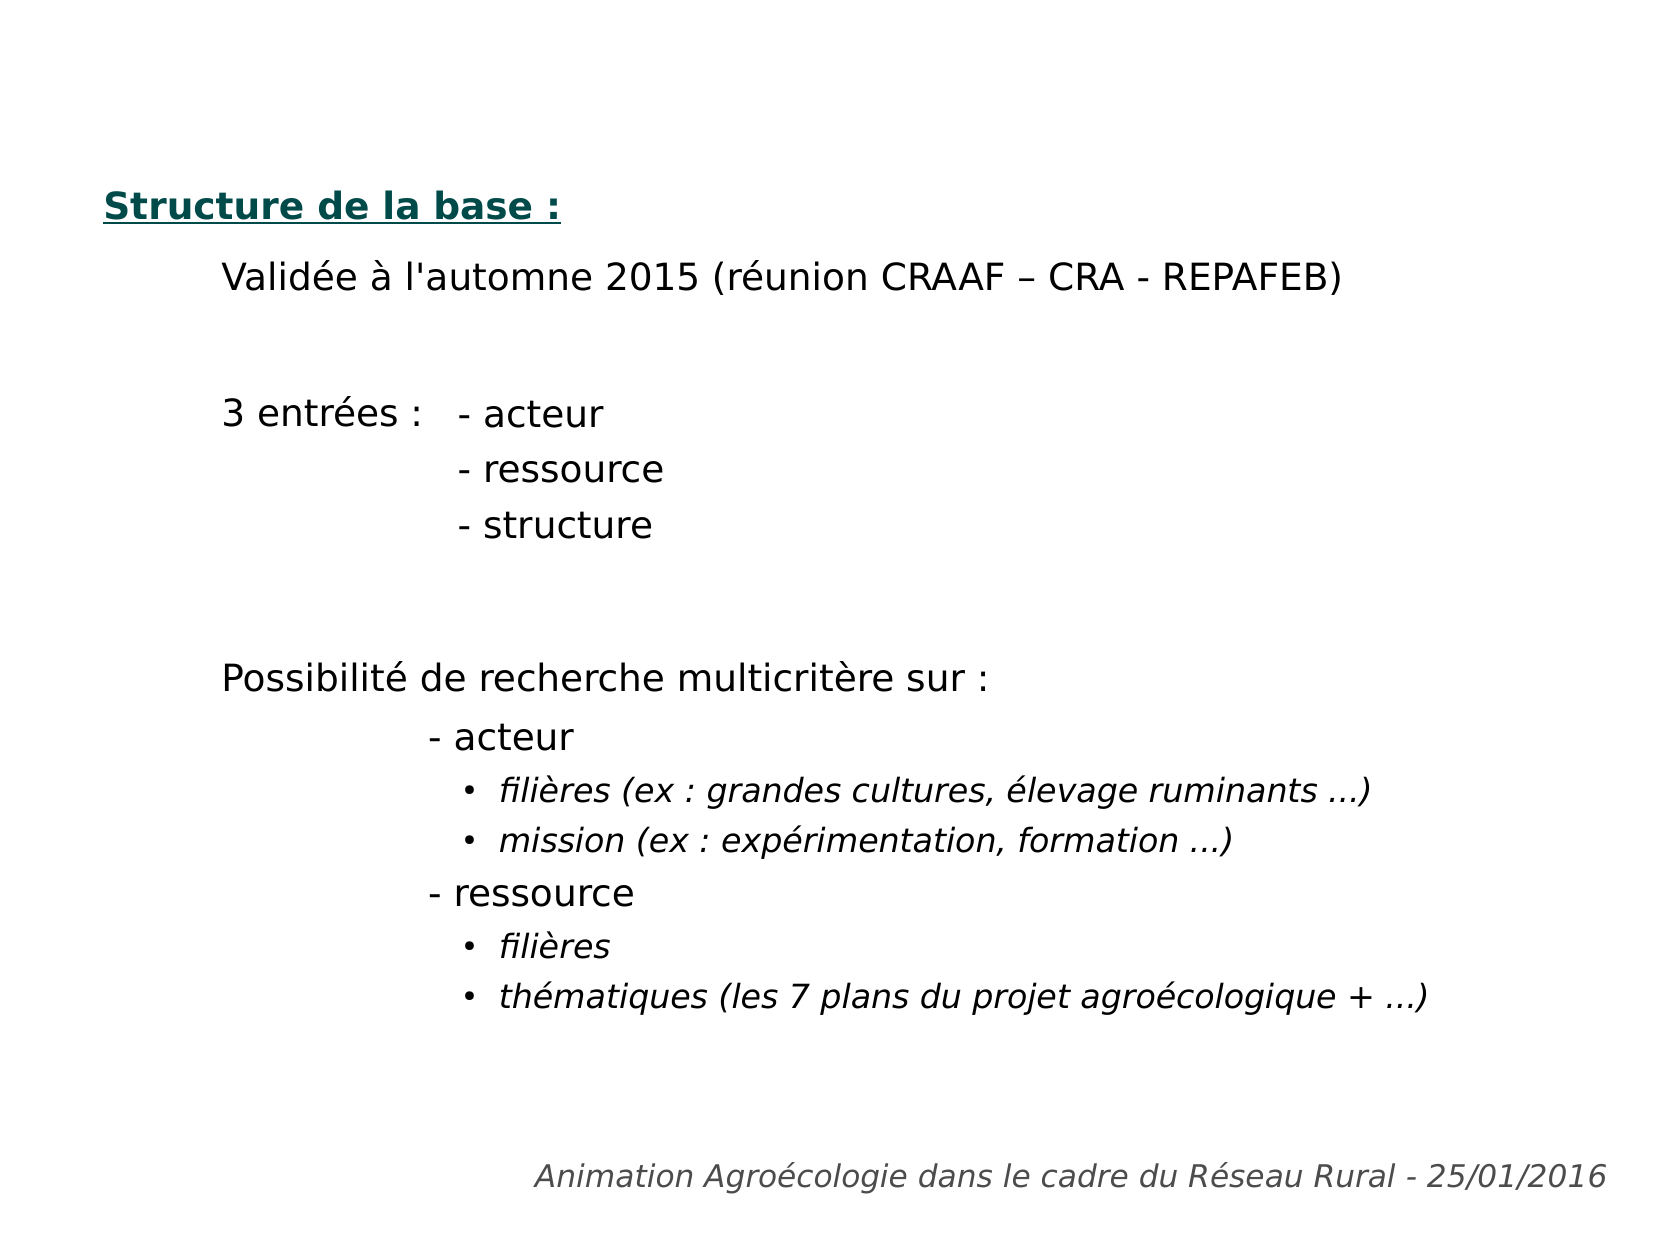

Structure de la base :
Validée à l'automne 2015 (réunion CRAAF – CRA - REPAFEB)
3 entrées :
- acteur
- ressource
- structure
Possibilité de recherche multicritère sur :
- acteur
filières (ex : grandes cultures, élevage ruminants ...)
mission (ex : expérimentation, formation ...)
- ressource
filières
thématiques (les 7 plans du projet agroécologique + ...)
Animation Agroécologie dans le cadre du Réseau Rural - 25/01/2016